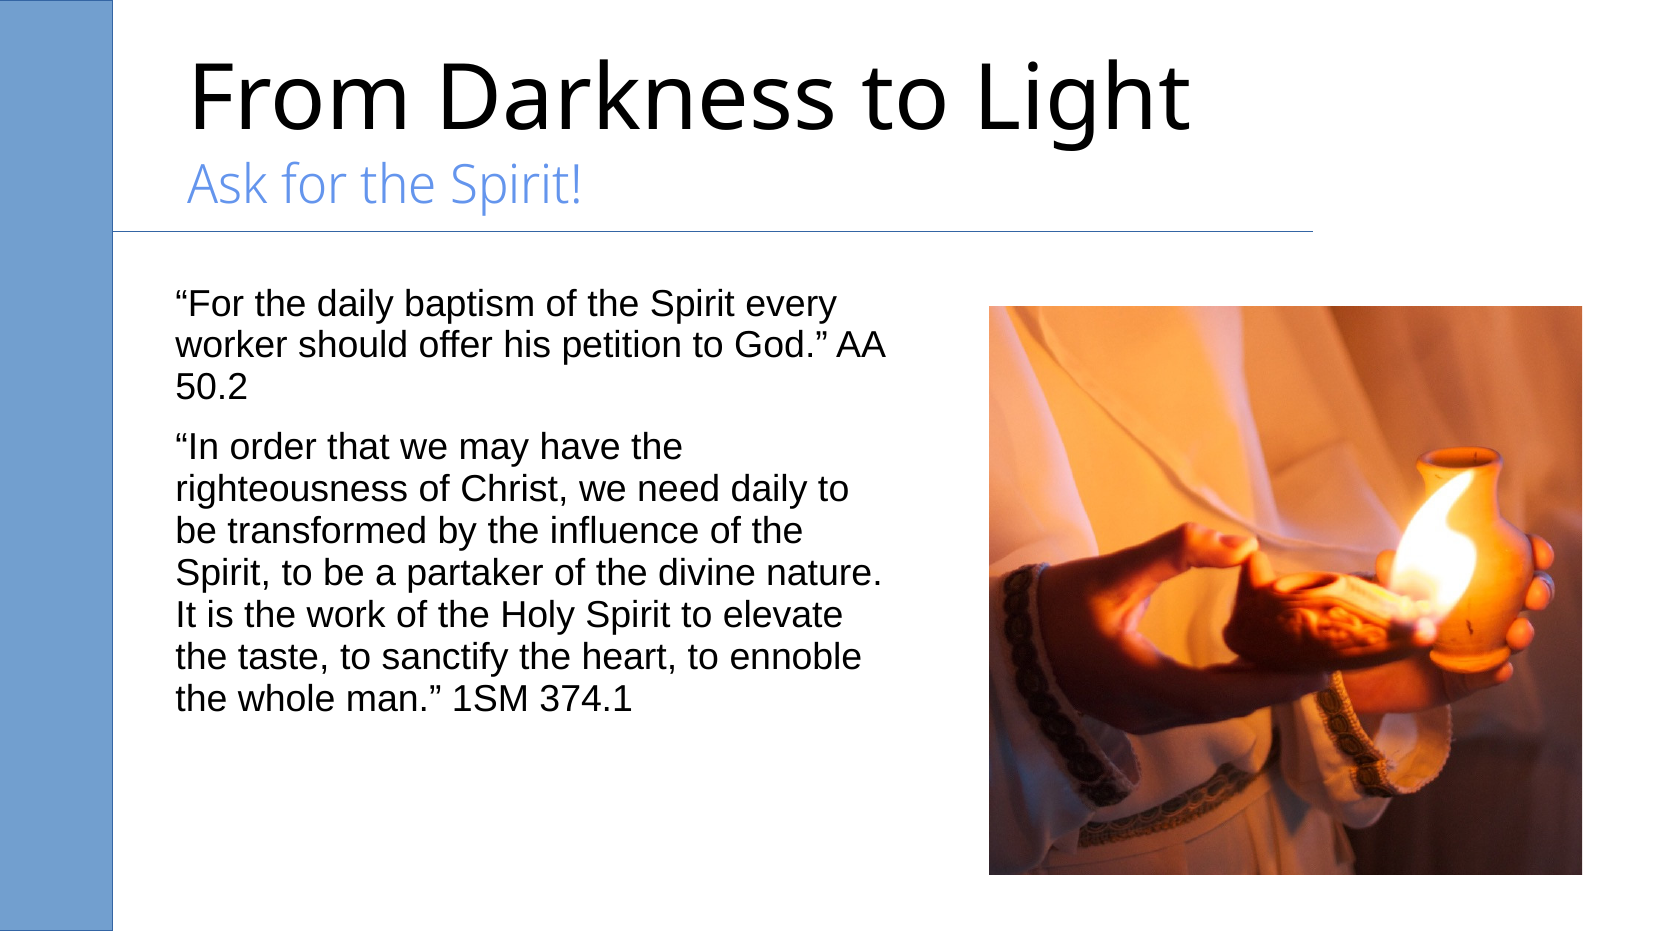

# From Darkness to Light
Ask for the Spirit!
“For the daily baptism of the Spirit every worker should offer his petition to God.” AA 50.2
“In order that we may have the righteousness of Christ, we need daily to be transformed by the influence of the Spirit, to be a partaker of the divine nature. It is the work of the Holy Spirit to elevate the taste, to sanctify the heart, to ennoble the whole man.” 1SM 374.1